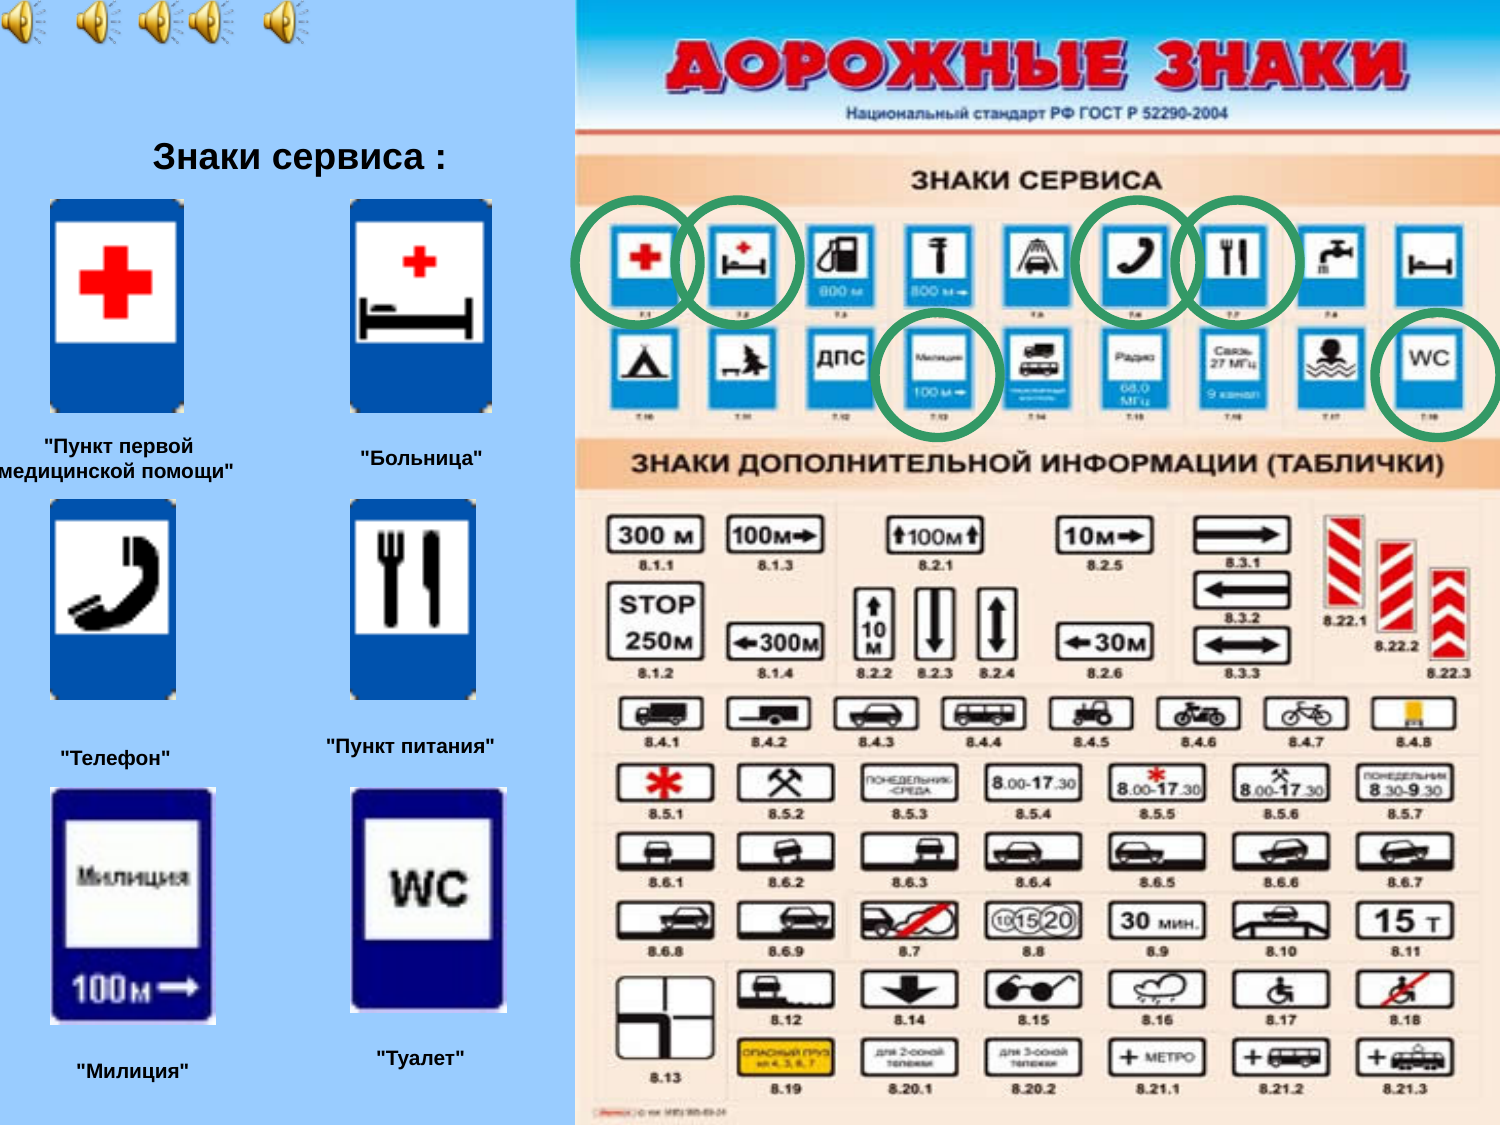

Знаки сервиса :
"Больница"
"Пункт первой медицинской помощи"
"Телефон"
"Пункт питания"
"Туалет"
"Милиция"